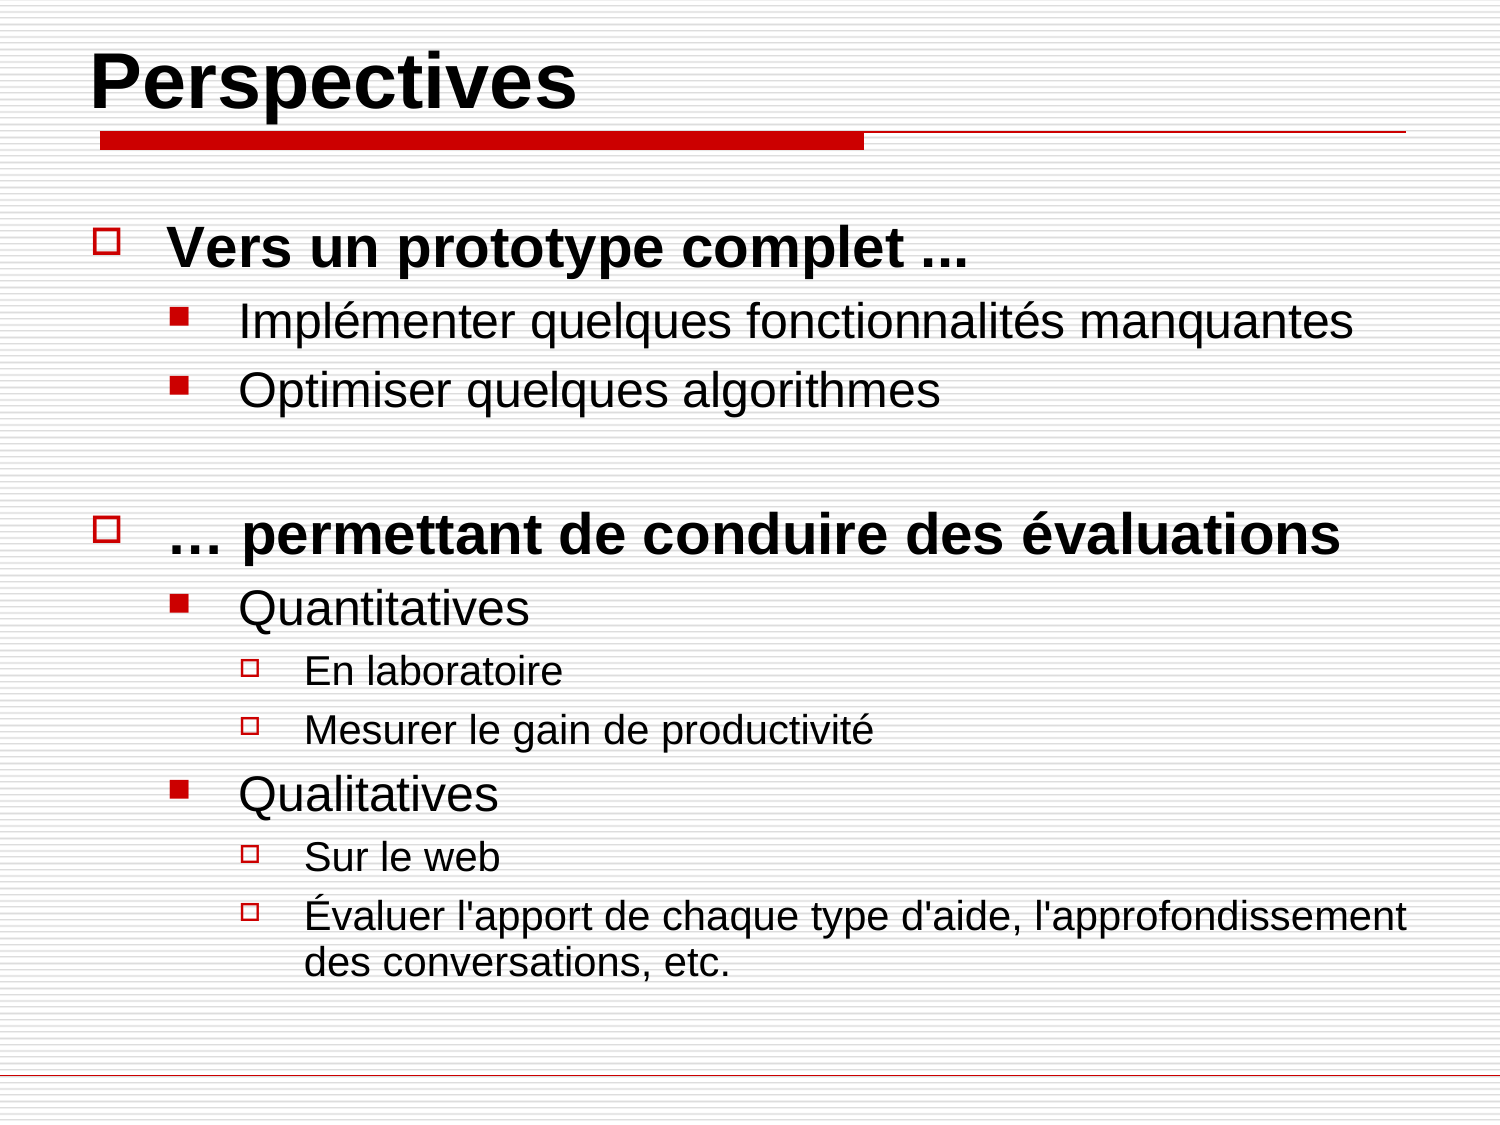

Perspectives
# Vers un prototype complet ...
Implémenter quelques fonctionnalités manquantes
Optimiser quelques algorithmes
… permettant de conduire des évaluations
Quantitatives
En laboratoire
Mesurer le gain de productivité
Qualitatives
Sur le web
Évaluer l'apport de chaque type d'aide, l'approfondissement des conversations, etc.